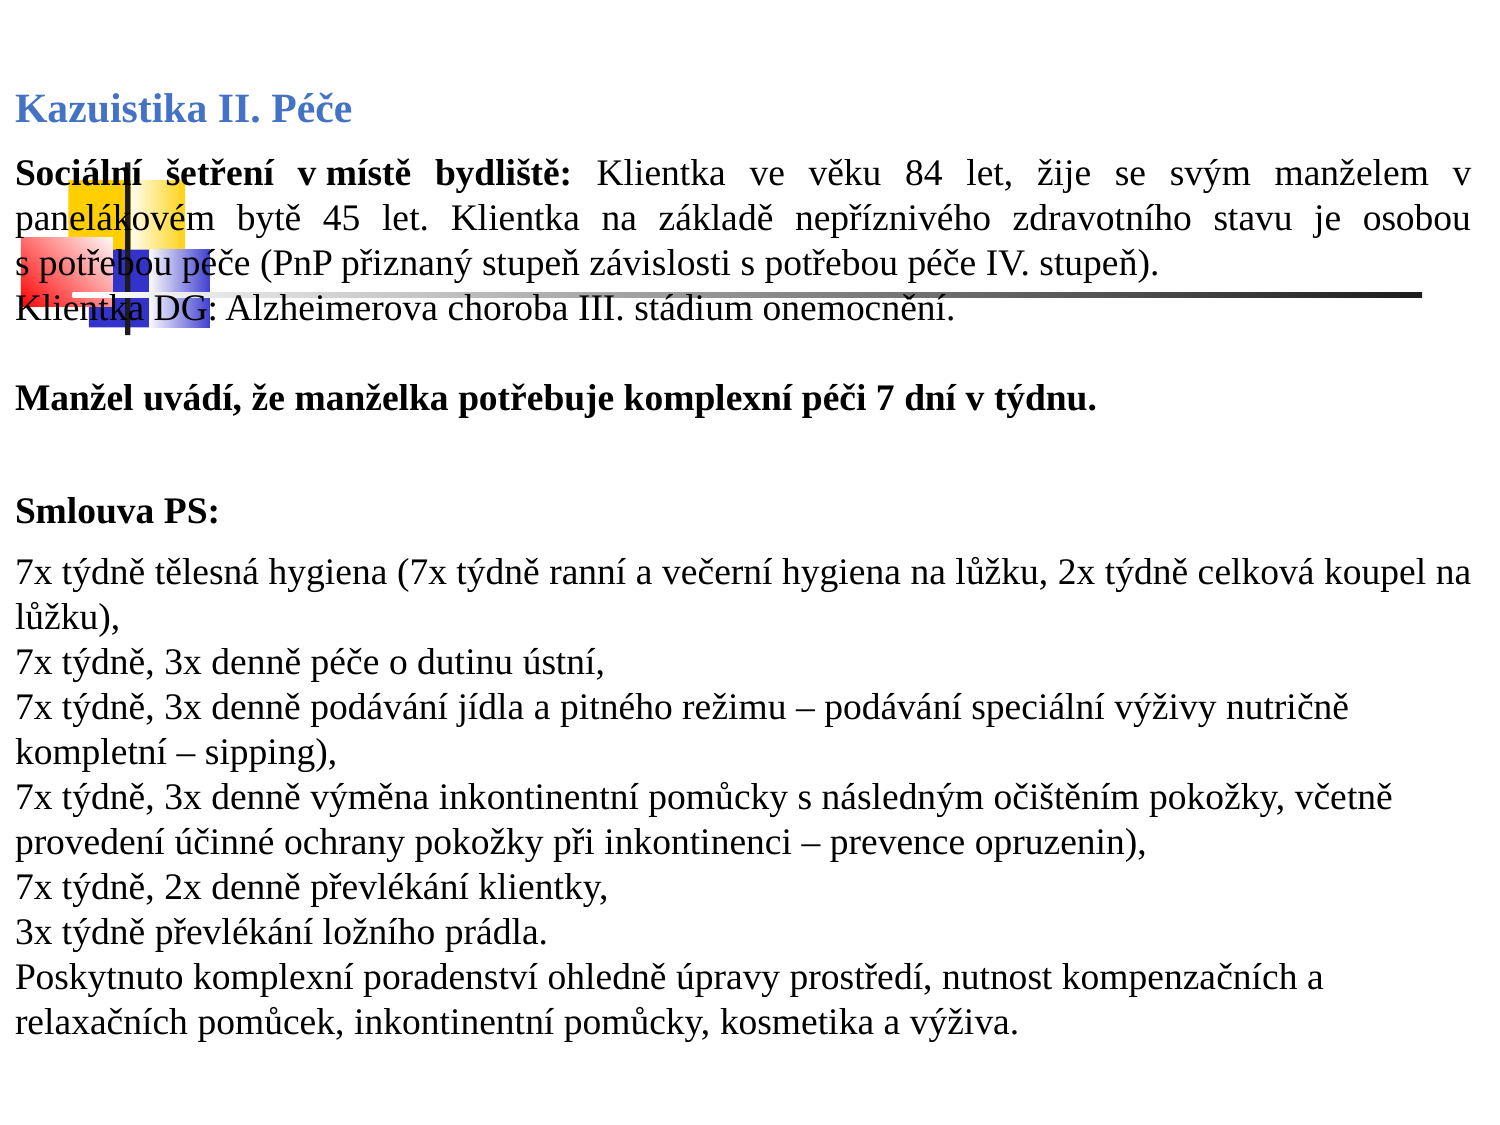

Kazuistika II. Péče
Sociální šetření v místě bydliště: Klientka ve věku 84 let, žije se svým manželem v panelákovém bytě 45 let. Klientka na základě nepříznivého zdravotního stavu je osobou s potřebou péče (PnP přiznaný stupeň závislosti s potřebou péče IV. stupeň).
Klientka DG: Alzheimerova choroba III. stádium onemocnění.
Manžel uvádí, že manželka potřebuje komplexní péči 7 dní v týdnu.
Smlouva PS:
7x týdně tělesná hygiena (7x týdně ranní a večerní hygiena na lůžku, 2x týdně celková koupel na lůžku),
7x týdně, 3x denně péče o dutinu ústní,
7x týdně, 3x denně podávání jídla a pitného režimu – podávání speciální výživy nutričně kompletní – sipping),
7x týdně, 3x denně výměna inkontinentní pomůcky s následným očištěním pokožky, včetně provedení účinné ochrany pokožky při inkontinenci – prevence opruzenin),
7x týdně, 2x denně převlékání klientky,
3x týdně převlékání ložního prádla.
Poskytnuto komplexní poradenství ohledně úpravy prostředí, nutnost kompenzačních a relaxačních pomůcek, inkontinentní pomůcky, kosmetika a výživa.
#